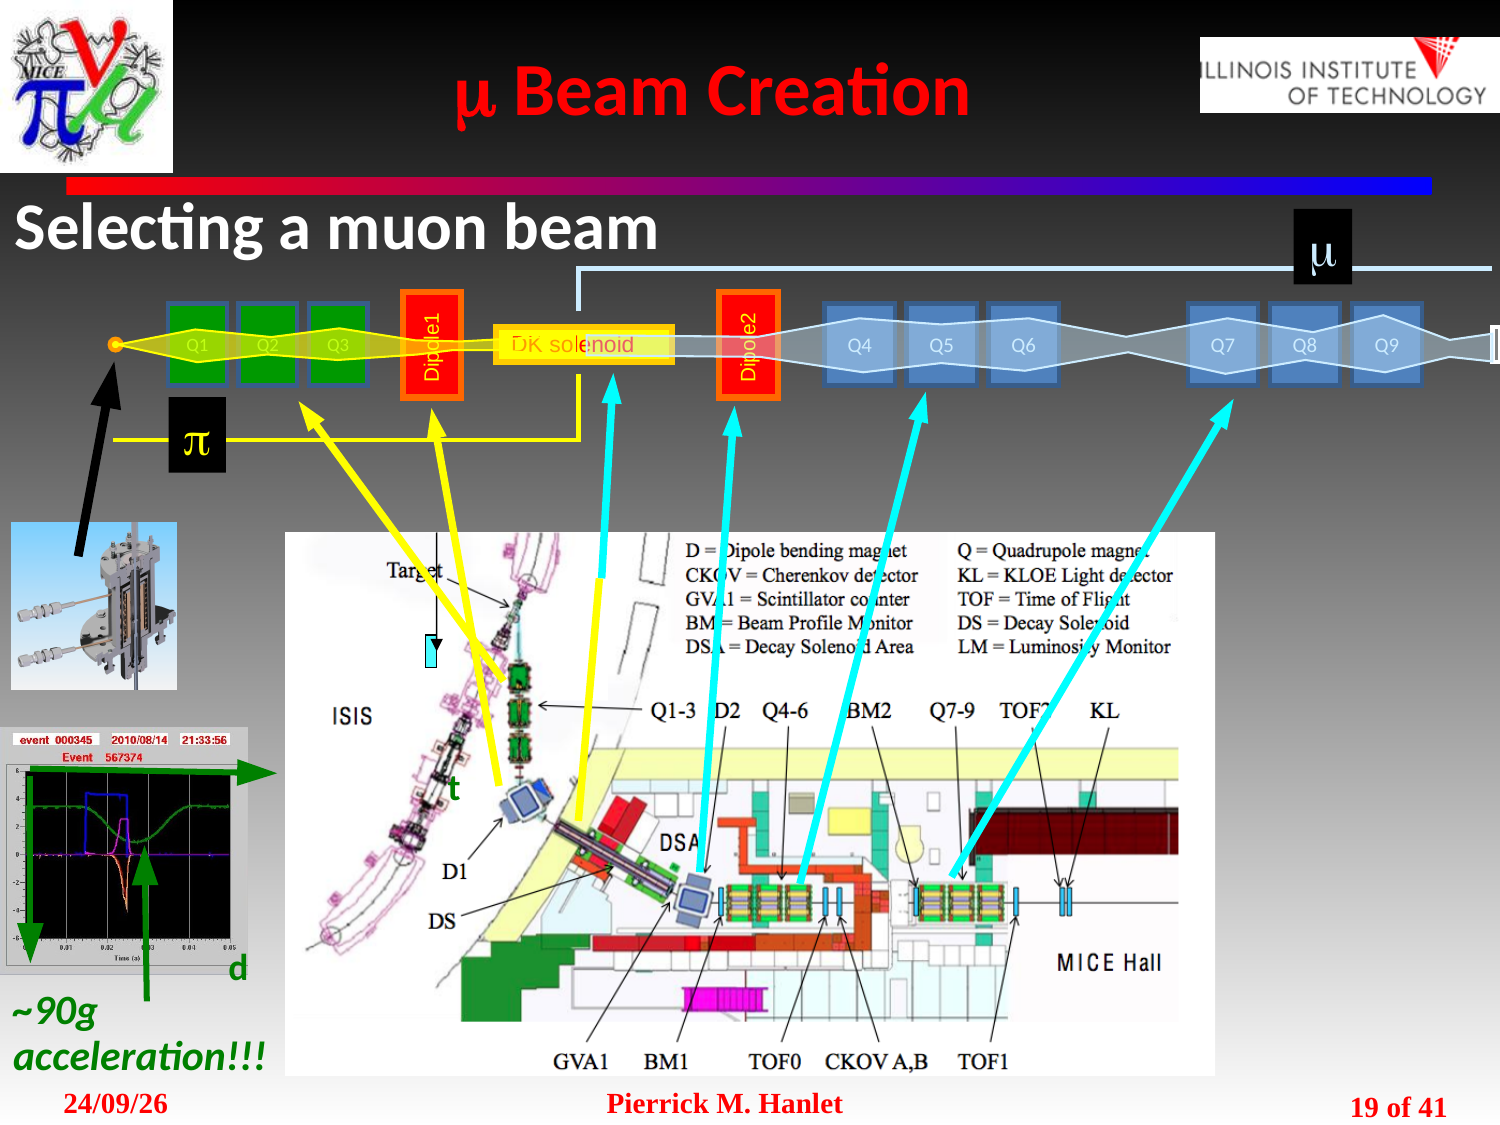

# m Beam Creation
Selecting a muon beam

Q1
Q2
Q3
Q4
Q5
Q6
Q7
Q8
Q9
Dipole1
Dipole2
DK solenoid

t
d
~90g
acceleration!!!
19
Pierrick Hanlet